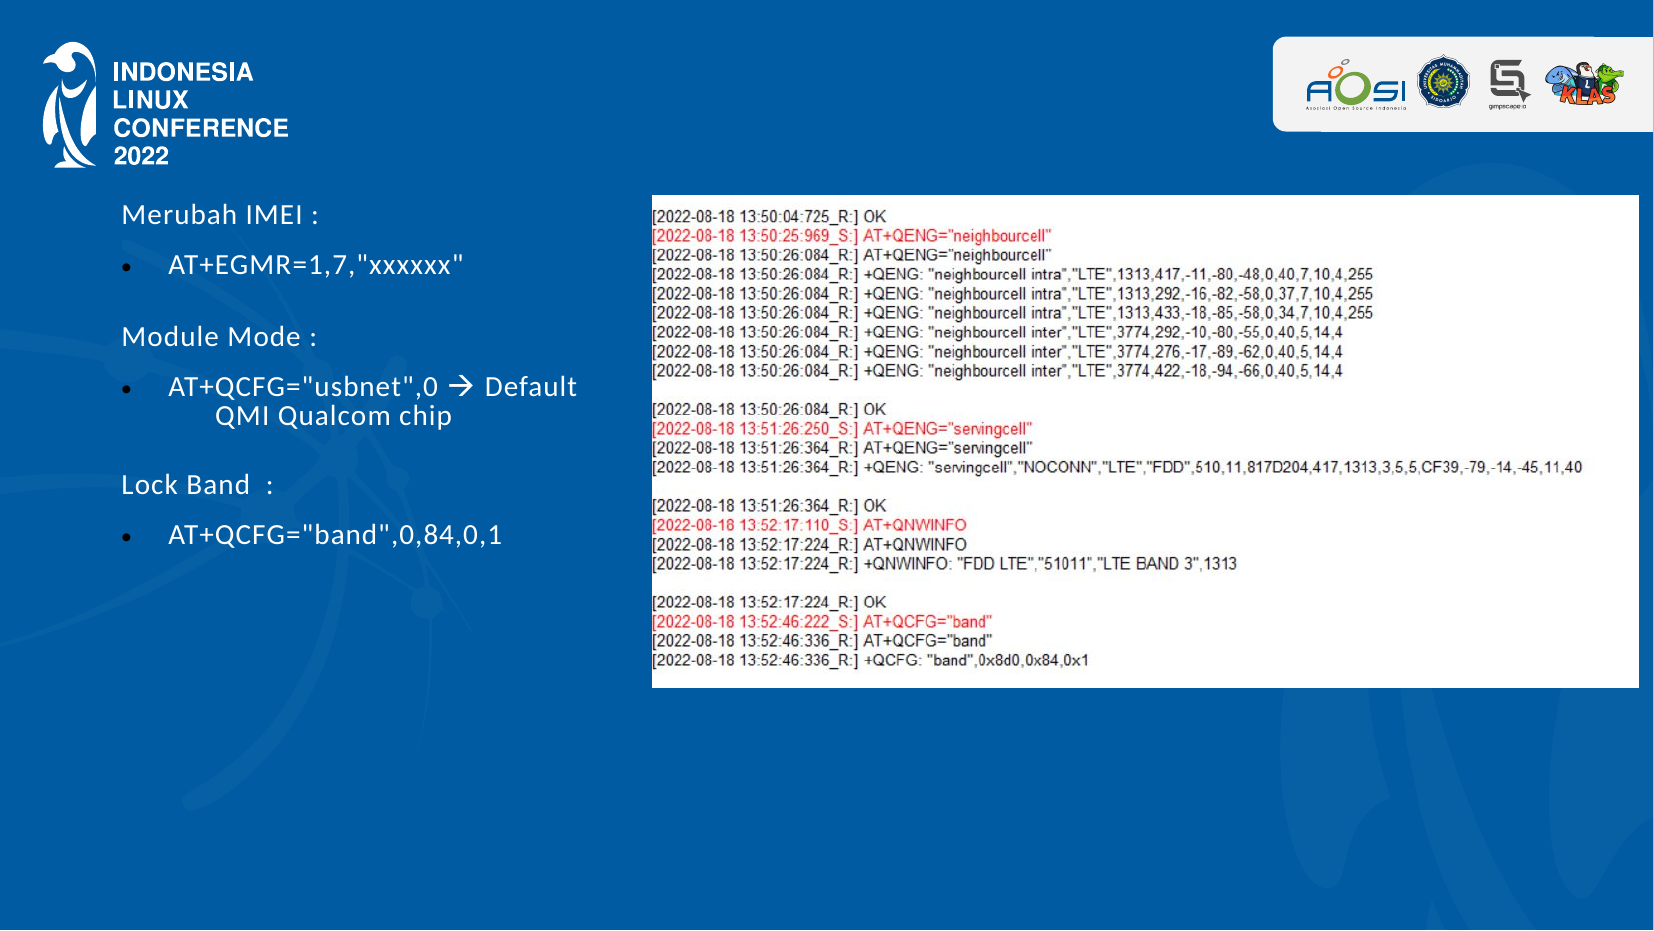

Merubah IMEI :
AT+EGMR=1,7,"xxxxxx"
Module Mode :
AT+QCFG="usbnet",0  Default QMI Qualcom chip
Lock Band :
AT+QCFG="band",0,84,0,1